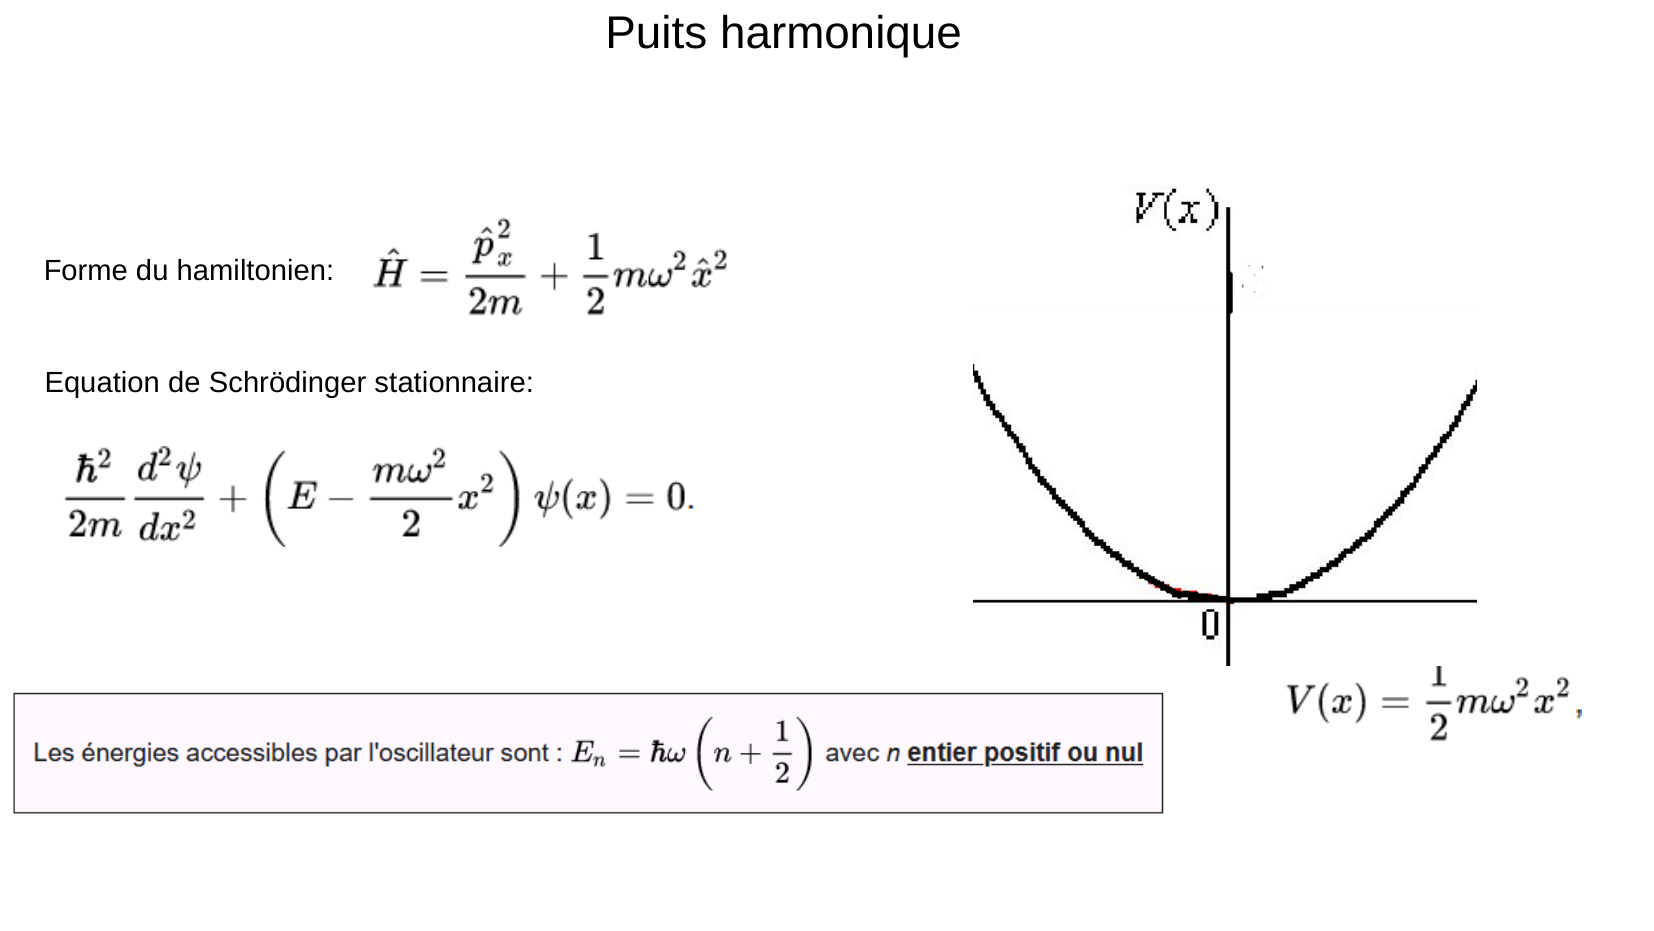

Puits harmonique
Forme du hamiltonien:
Equation de Schrödinger stationnaire: